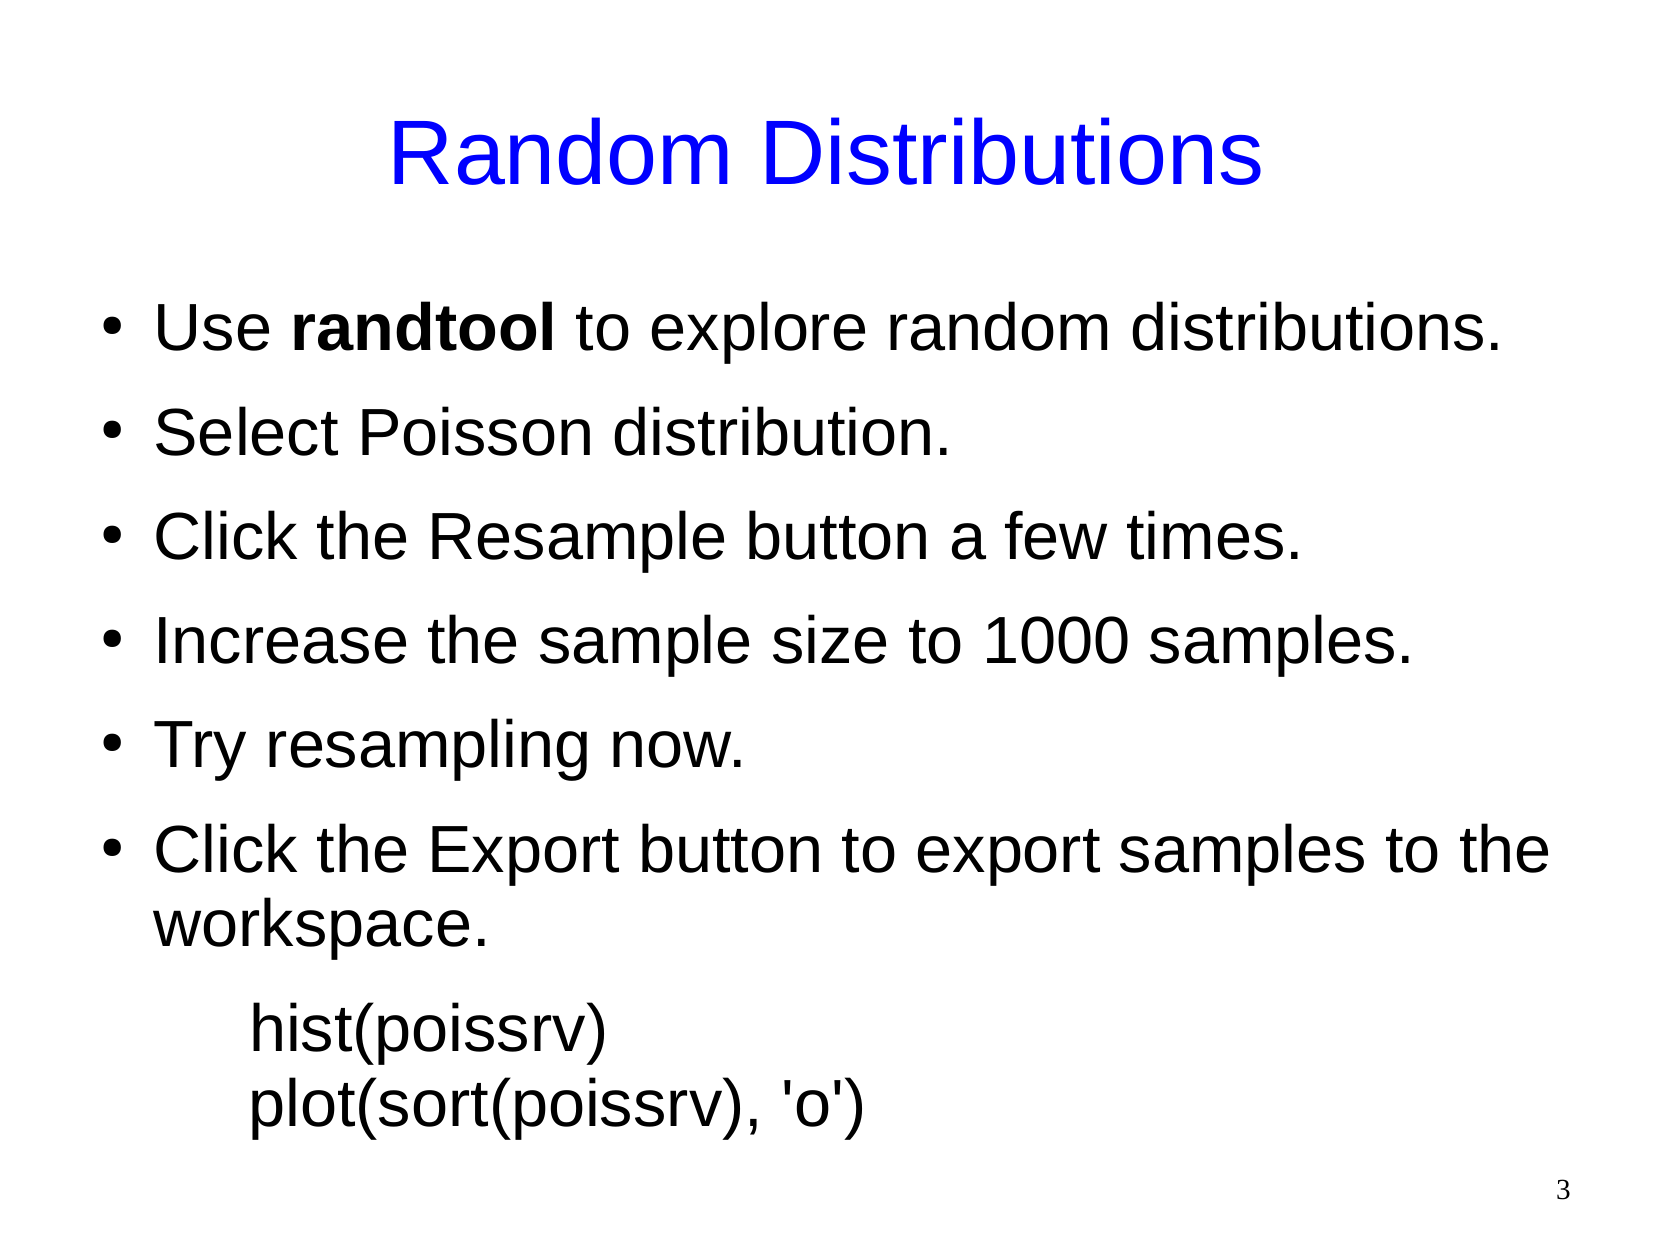

# Random Distributions
Use randtool to explore random distributions.
Select Poisson distribution.
Click the Resample button a few times.
Increase the sample size to 1000 samples.
Try resampling now.
Click the Export button to export samples to the workspace.
 hist(poissrv)
 plot(sort(poissrv), 'o')
3